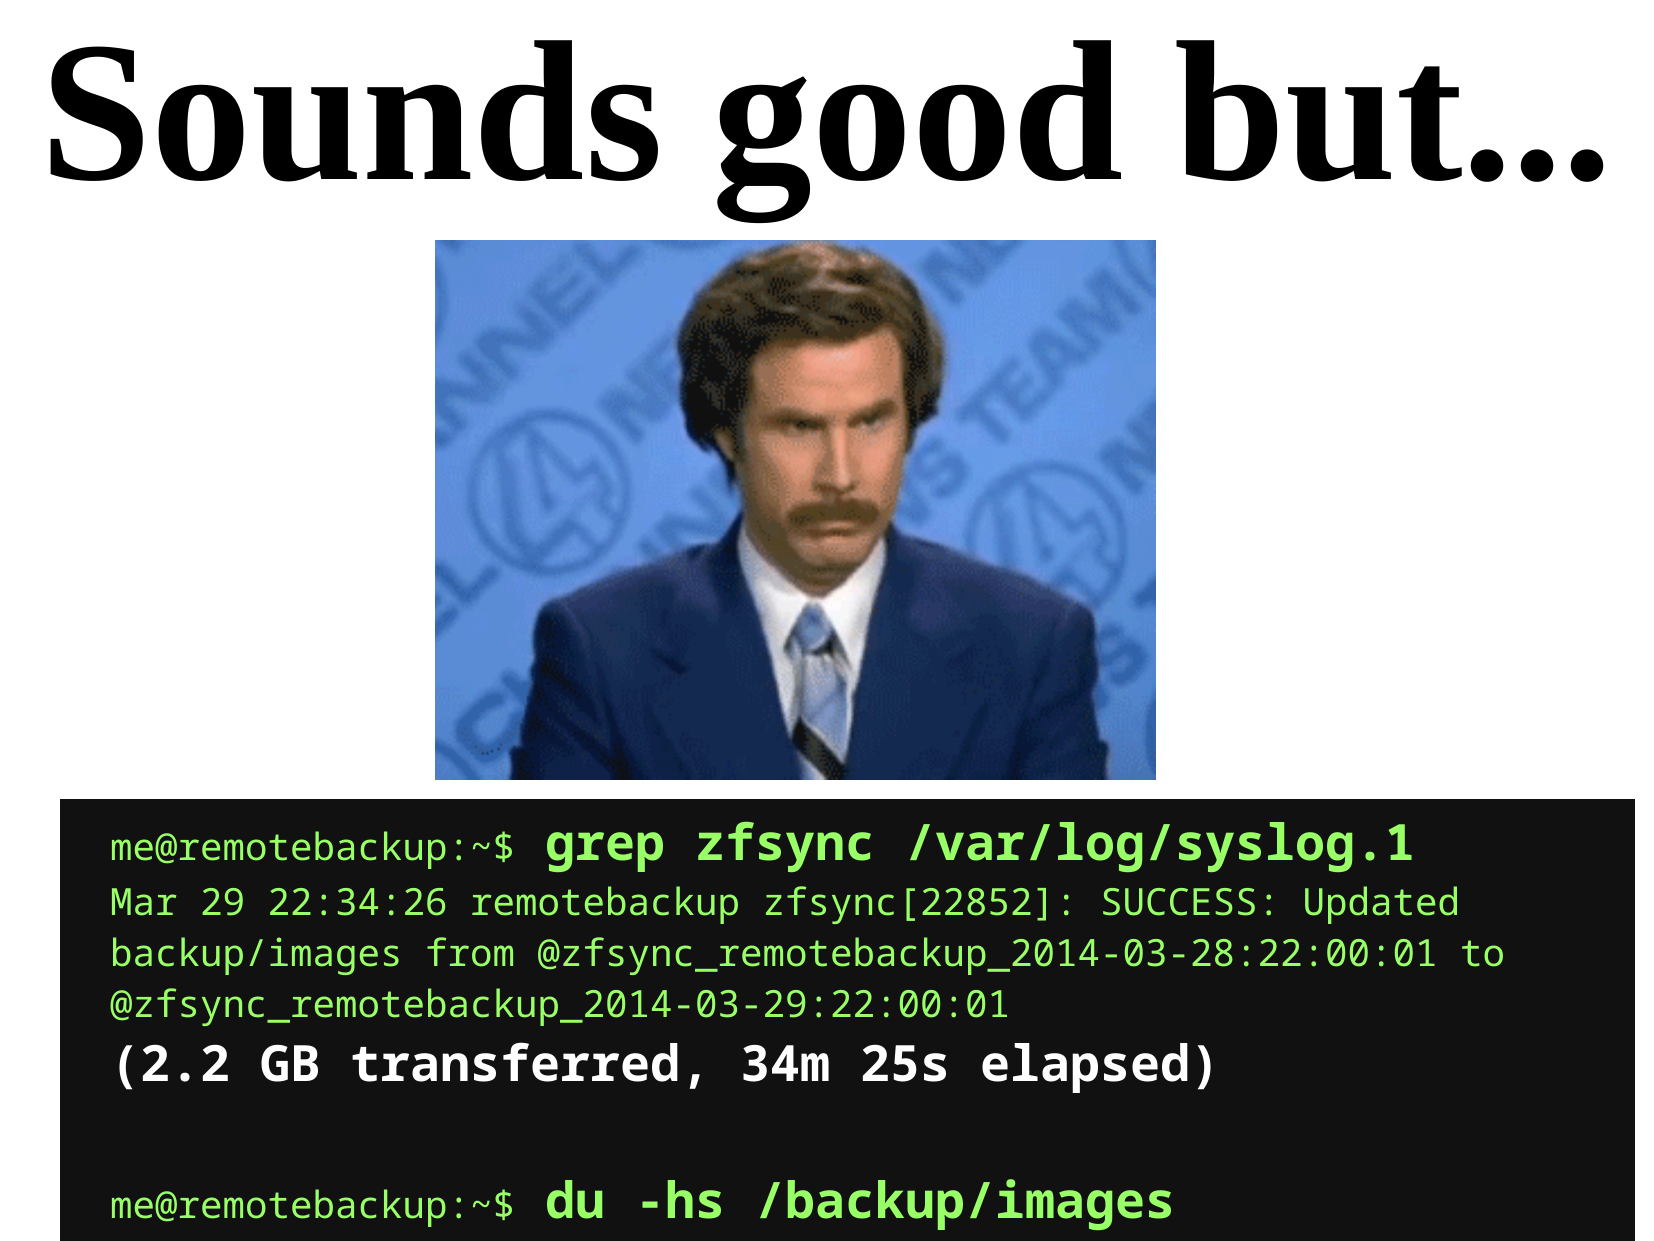

# Sounds good but...
| me@remotebackup:~$ grep zfsync /var/log/syslog.1 Mar 29 22:34:26 remotebackup zfsync[22852]: SUCCESS: Updated backup/images from @zfsync\_remotebackup\_2014-03-28:22:00:01 to @zfsync\_remotebackup\_2014-03-29:22:00:01 (2.2 GB transferred, 34m 25s elapsed) me@remotebackup:~$ du -hs /backup/images 2.0T /backup/images |
| --- |